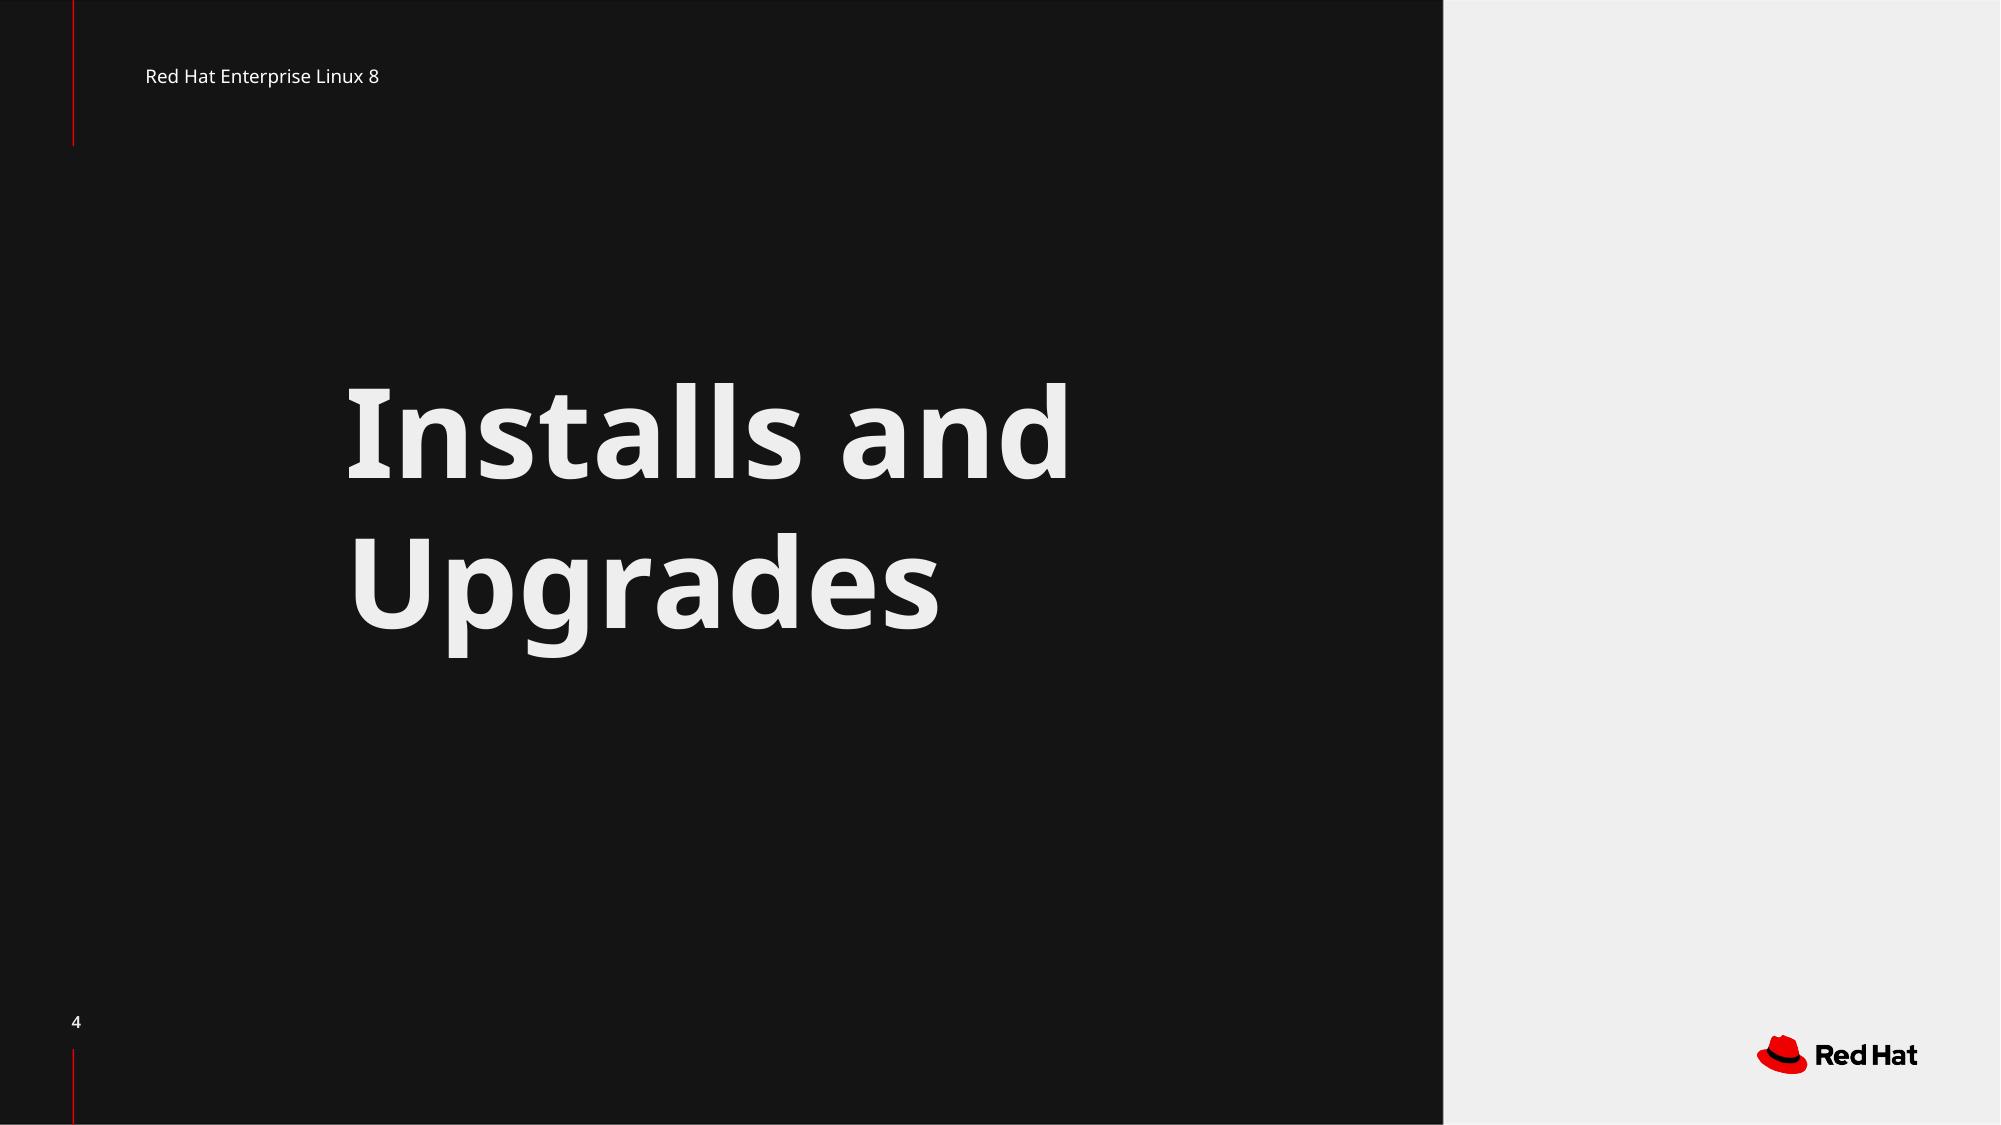

Red Hat Enterprise Linux 8
# Installs and Upgrades
4